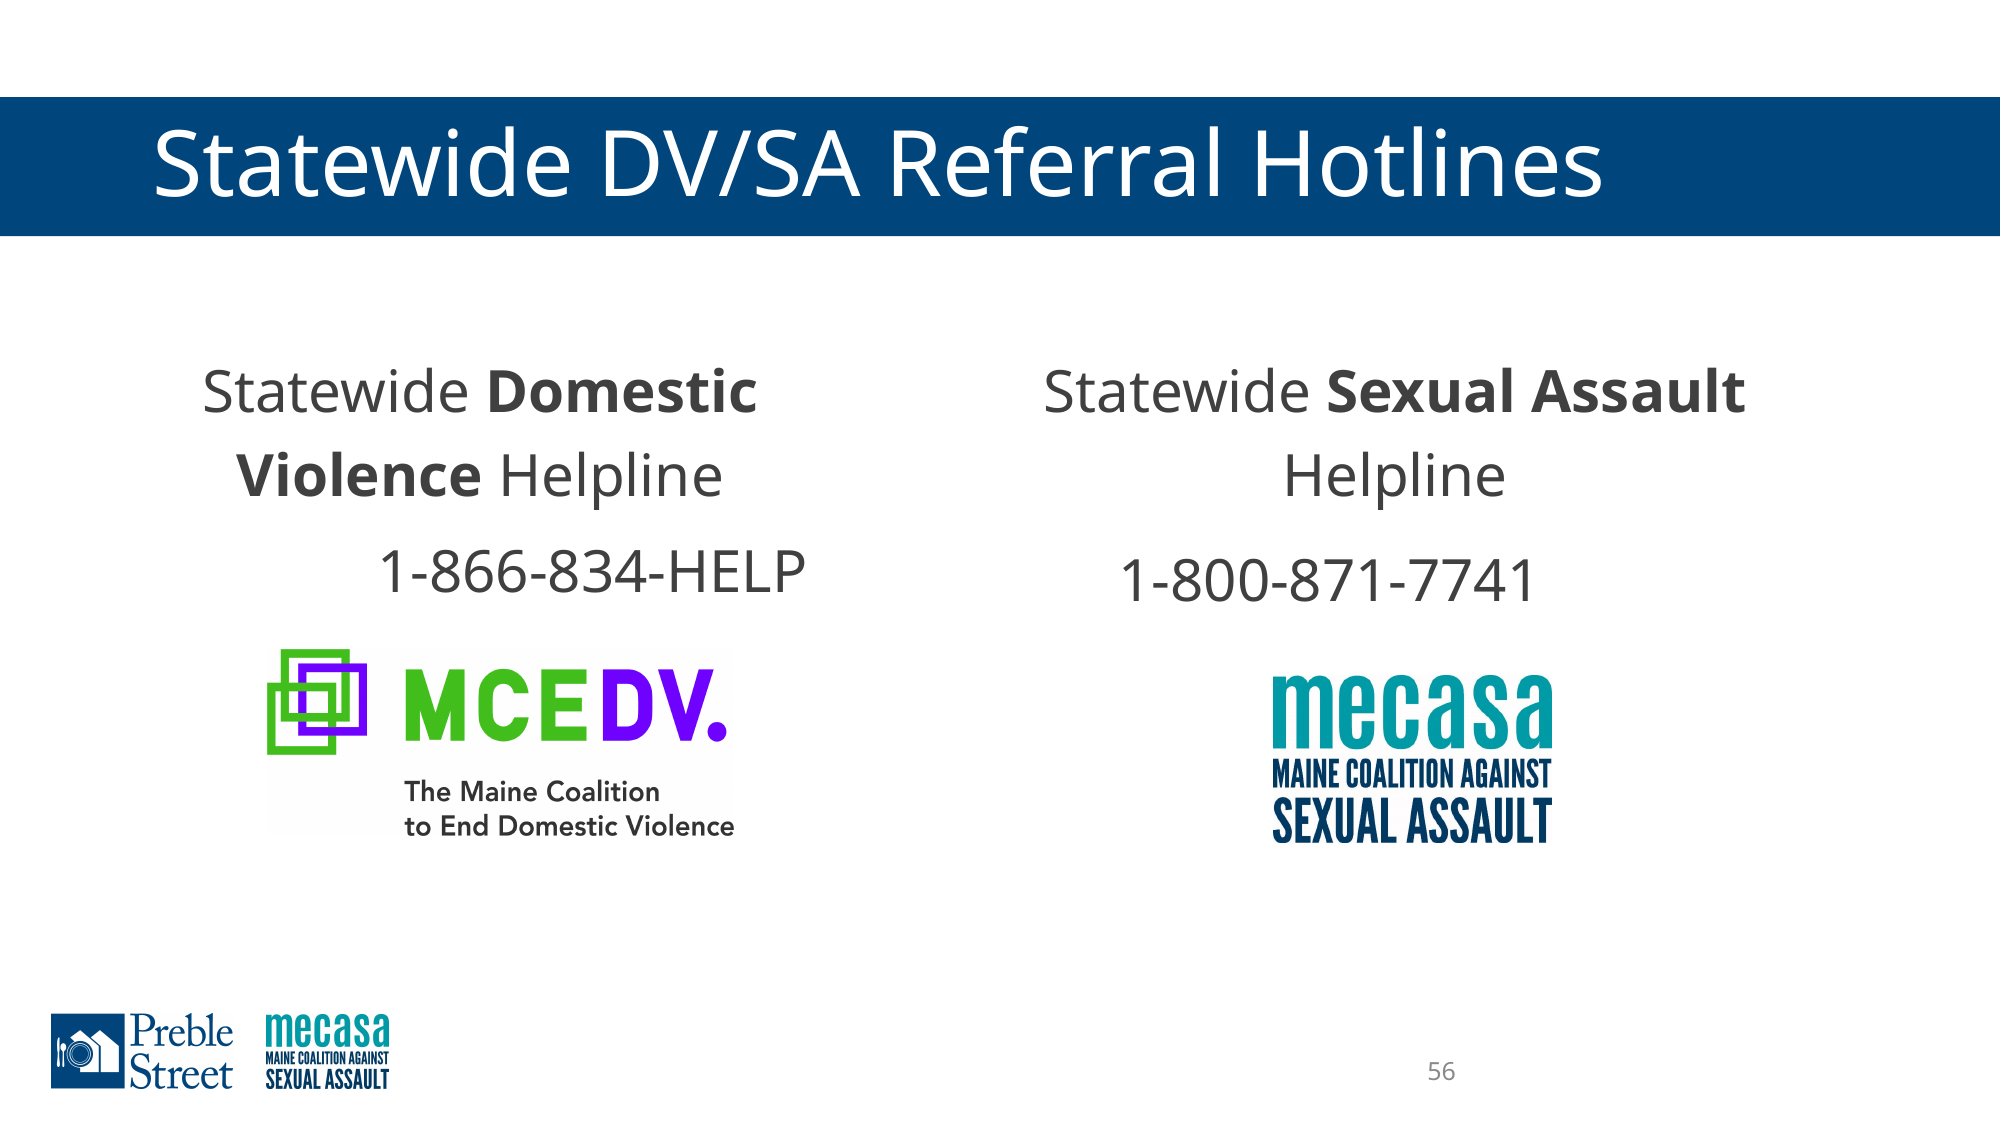

Statewide DV/SA Referral Hotlines
# Statewide Domestic Violence Helpline
 	1-866-834-HELP
Statewide Sexual Assault Helpline
	1-800-871-7741
56